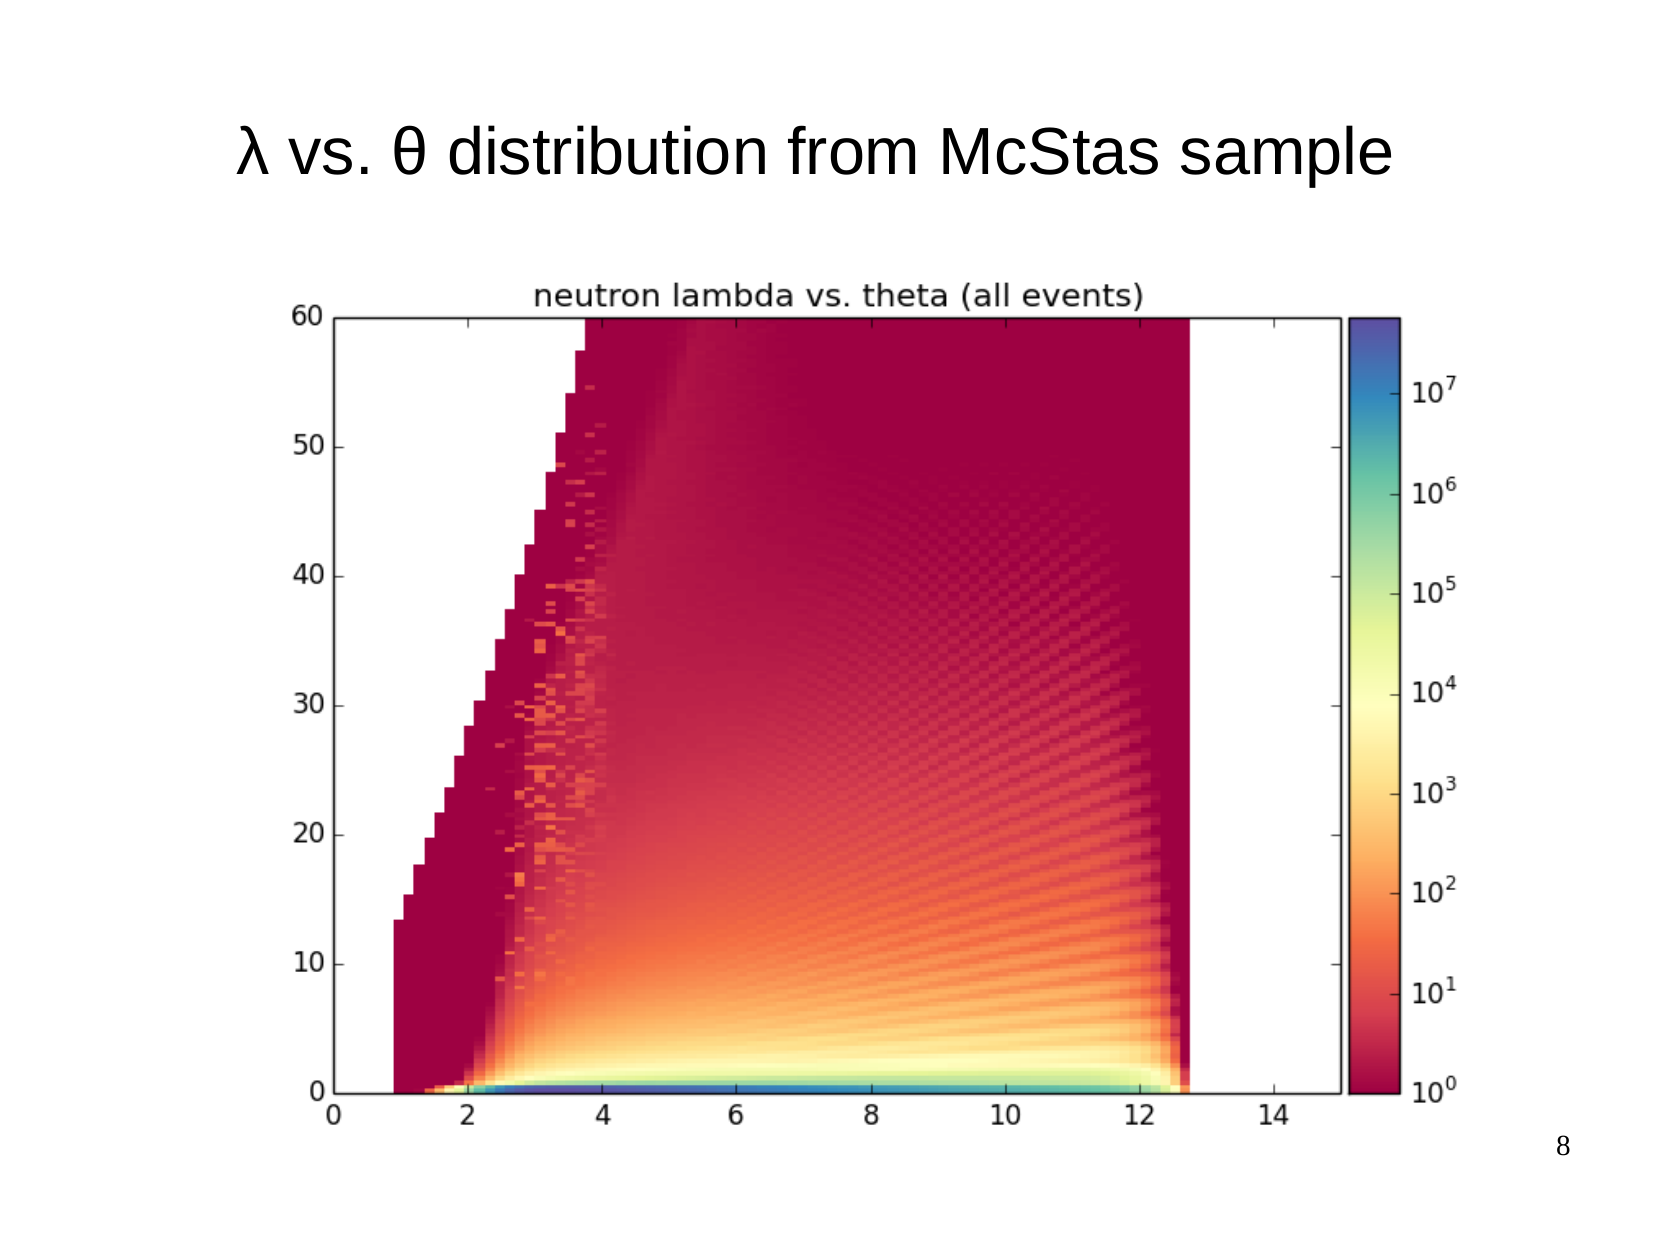

# λ vs. θ distribution from McStas sample
8